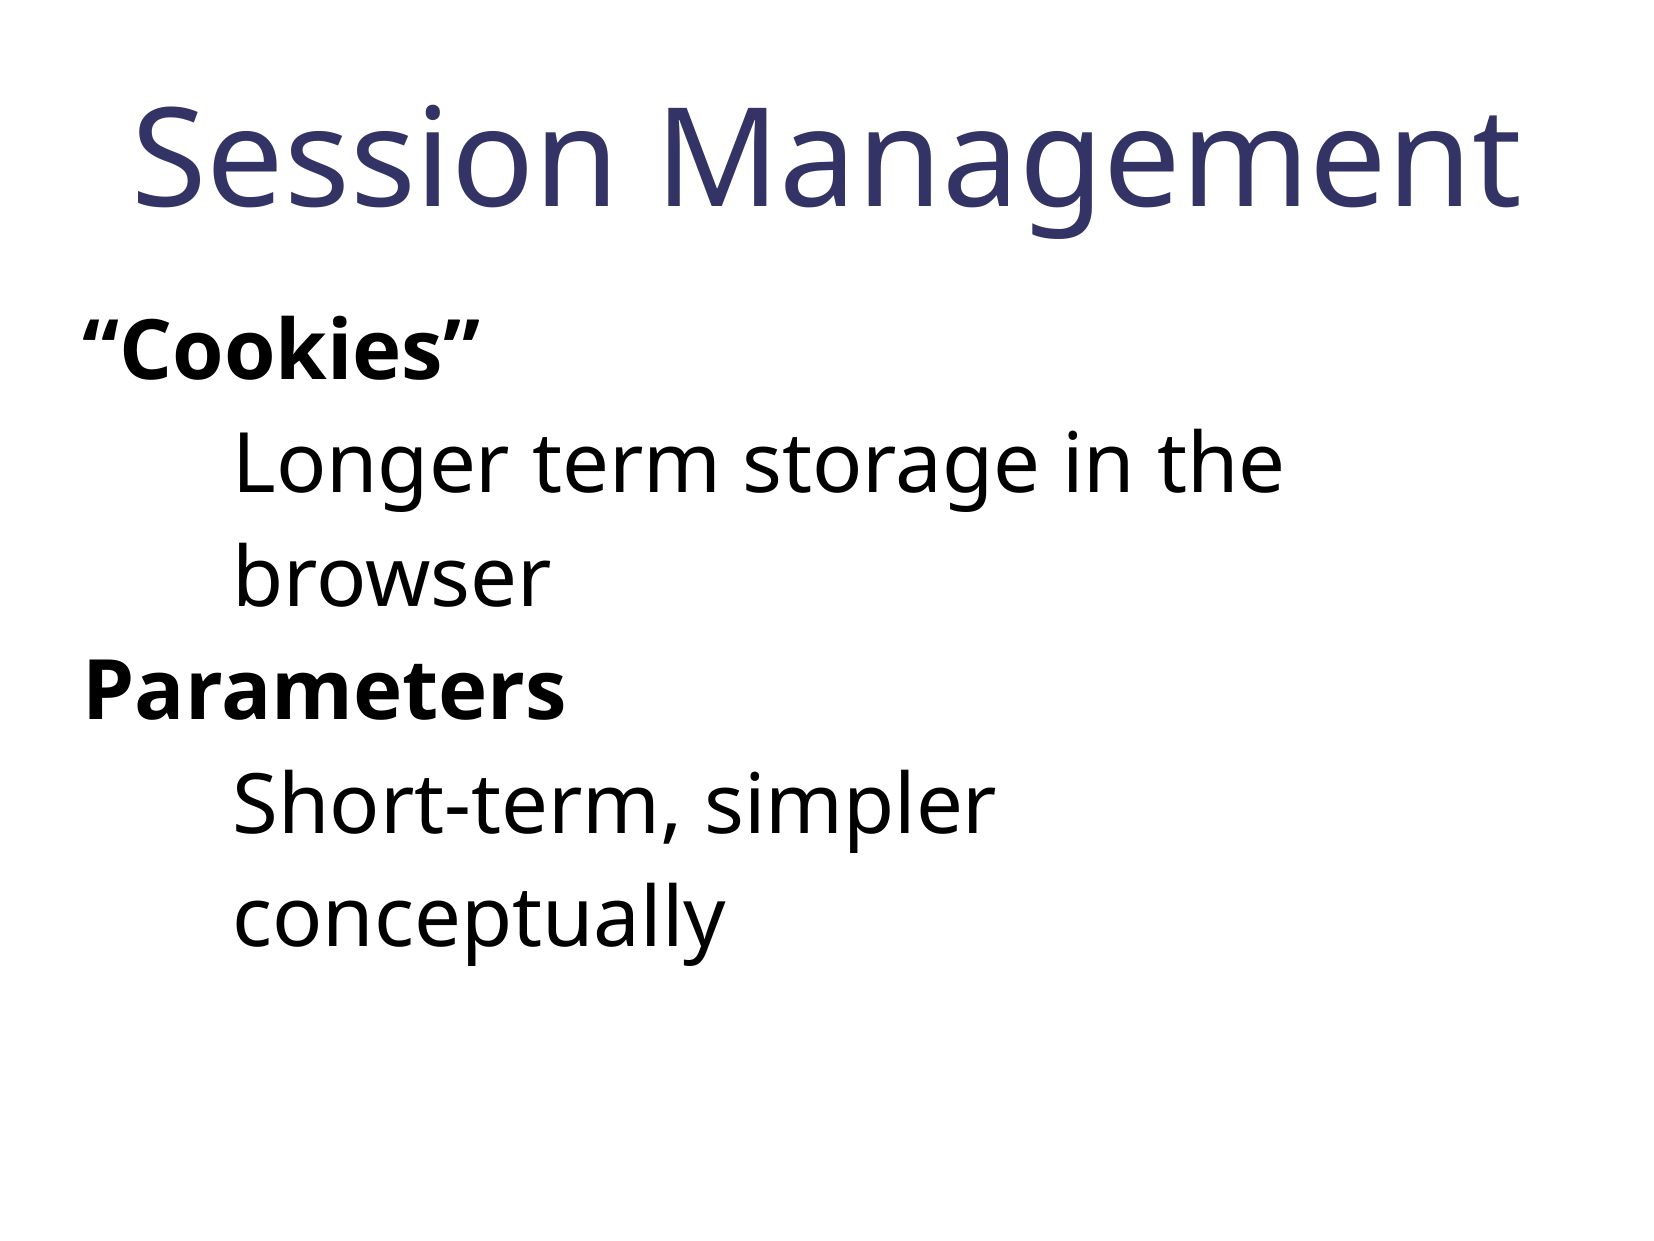

# Session Management
“Cookies”
		Longer term storage in the
 		browser
Parameters
		Short-term, simpler
		conceptually